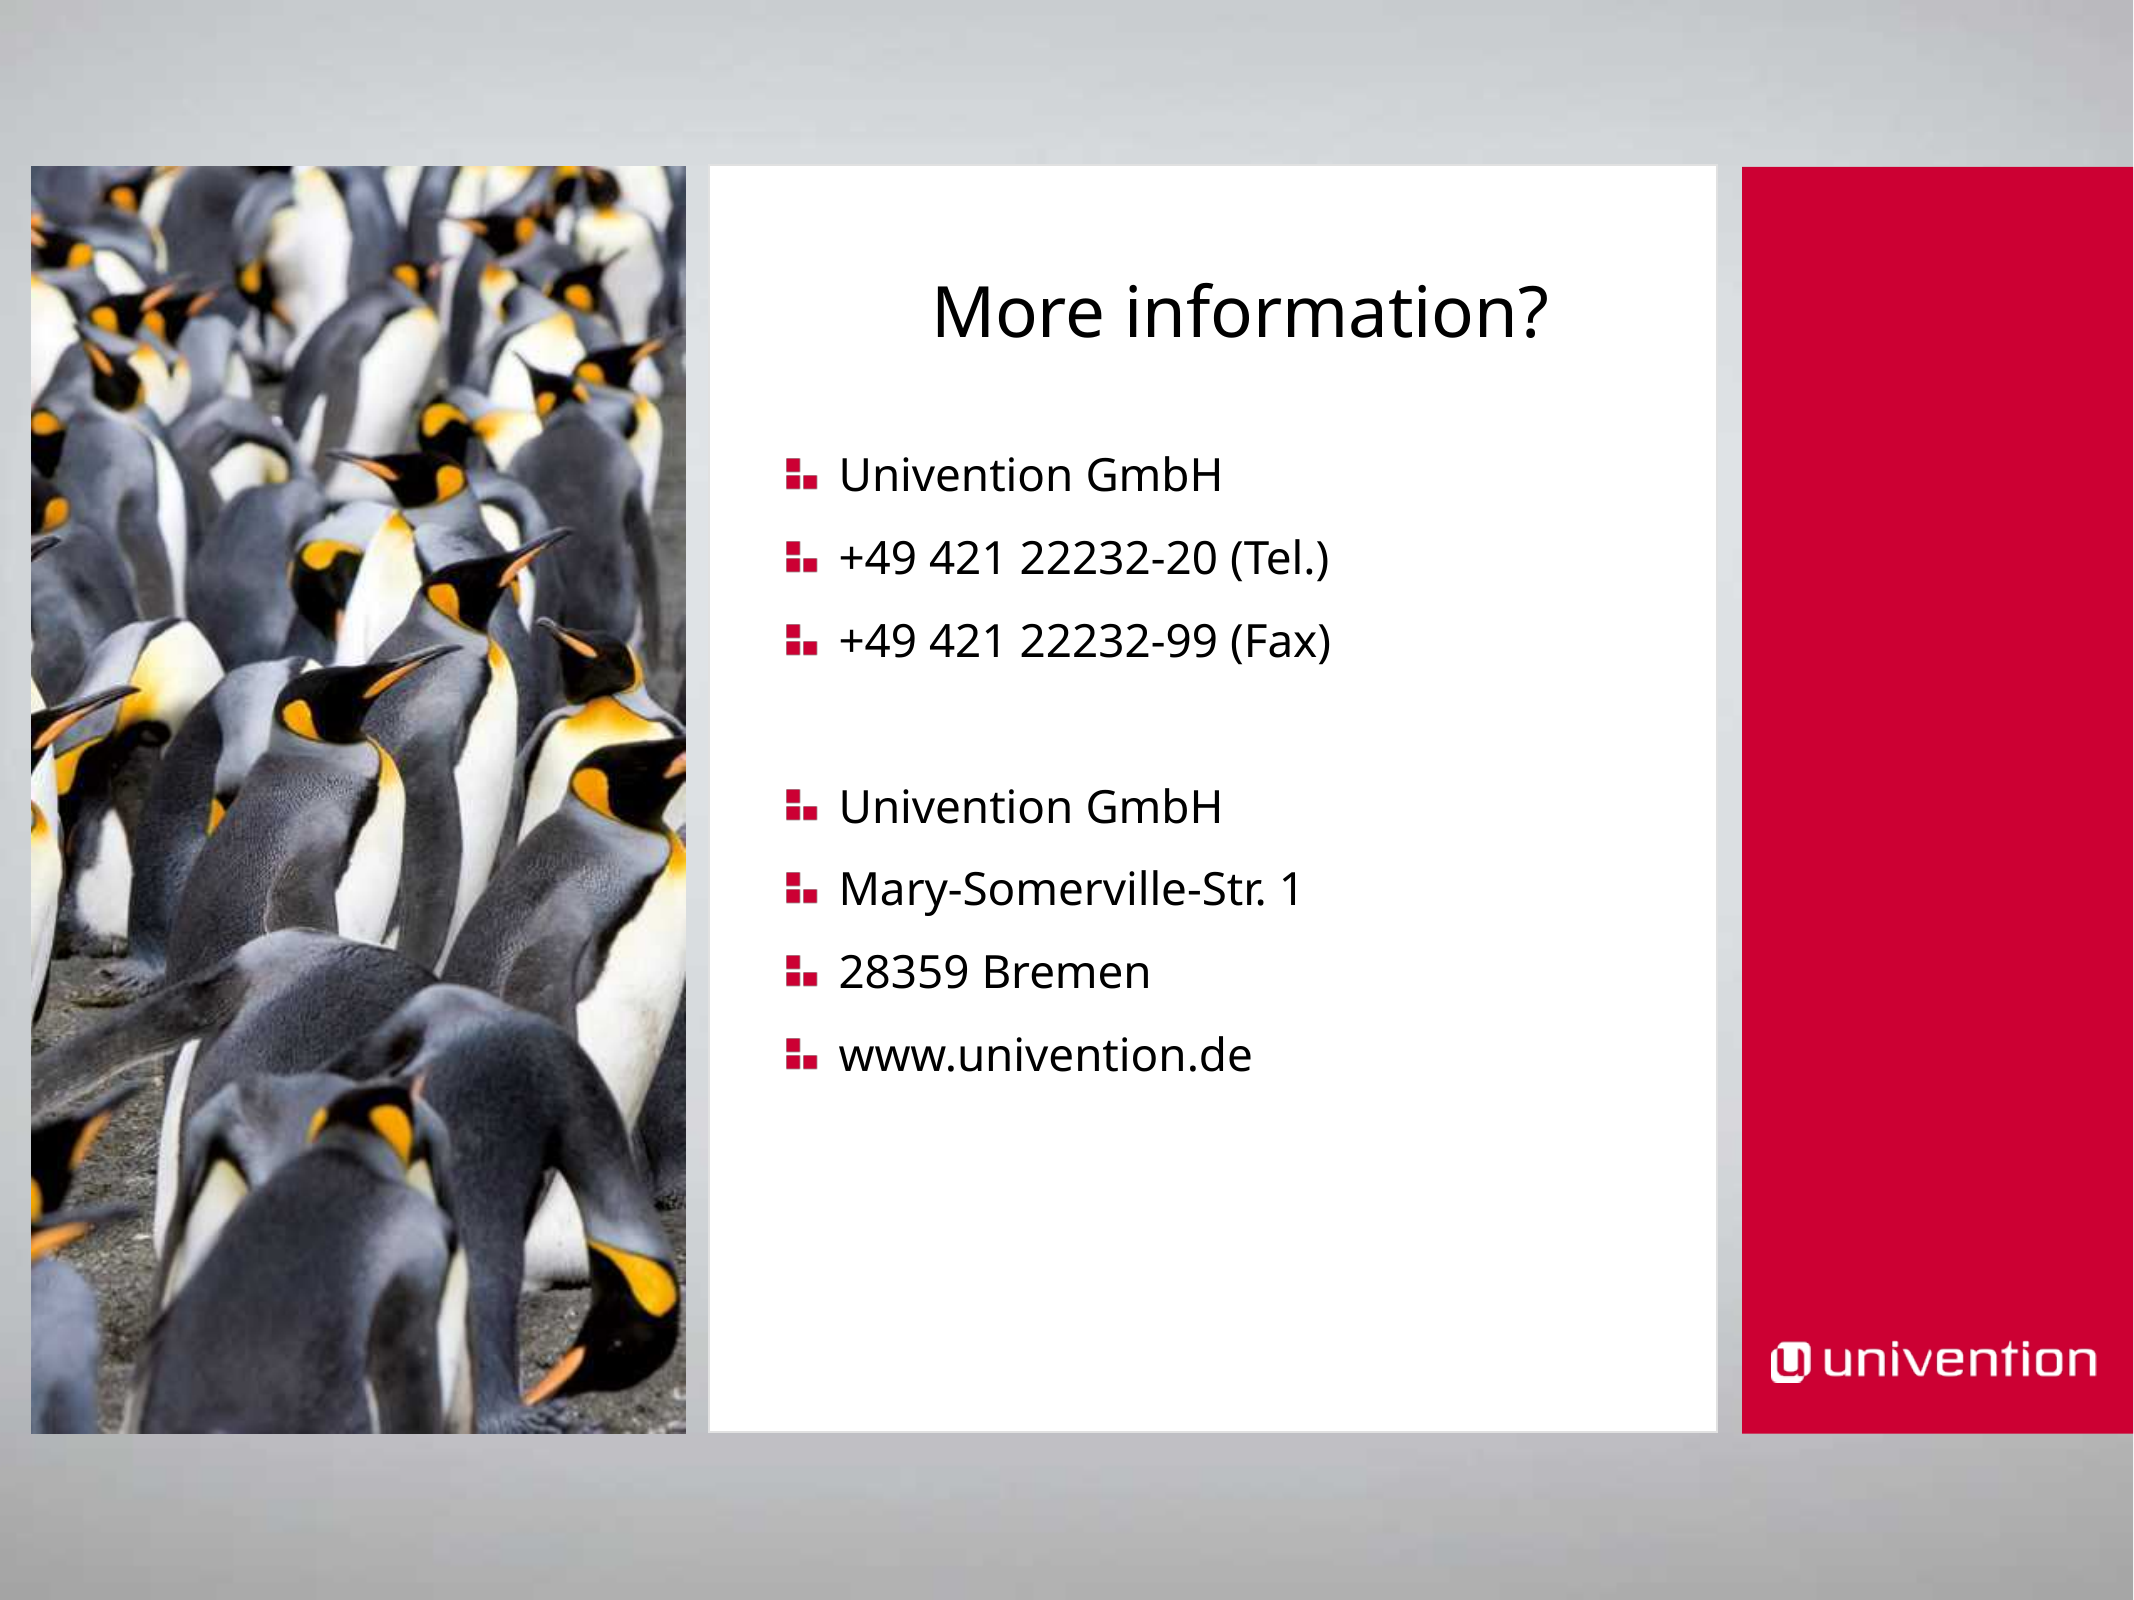

# More information?
Univention GmbH
+49 421 22232-20 (Tel.)
+49 421 22232-99 (Fax)
Univention GmbH
Mary-Somerville-Str. 1
28359 Bremen
www.univention.de